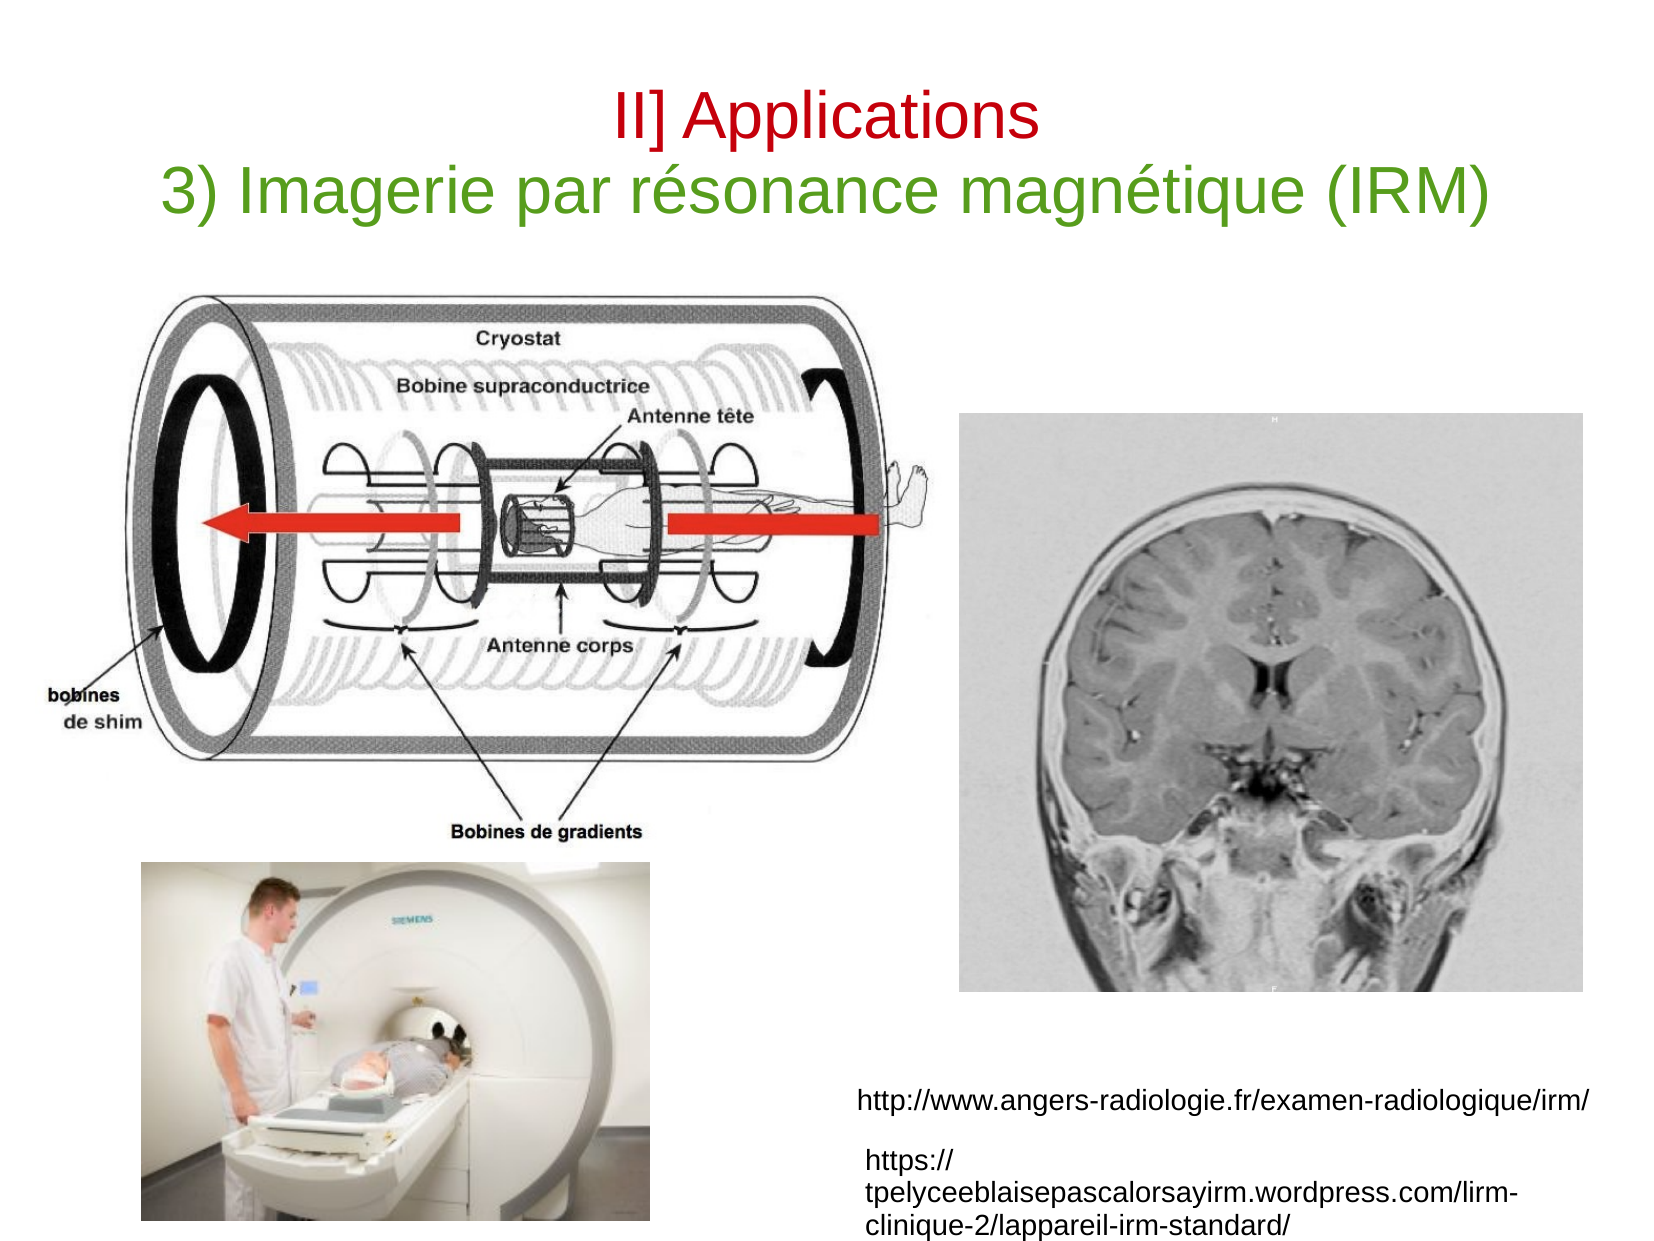

# II] Applications 3) Imagerie par résonance magnétique (IRM)
http://www.angers-radiologie.fr/examen-radiologique/irm/
https://tpelyceeblaisepascalorsayirm.wordpress.com/lirm-clinique-2/lappareil-irm-standard/